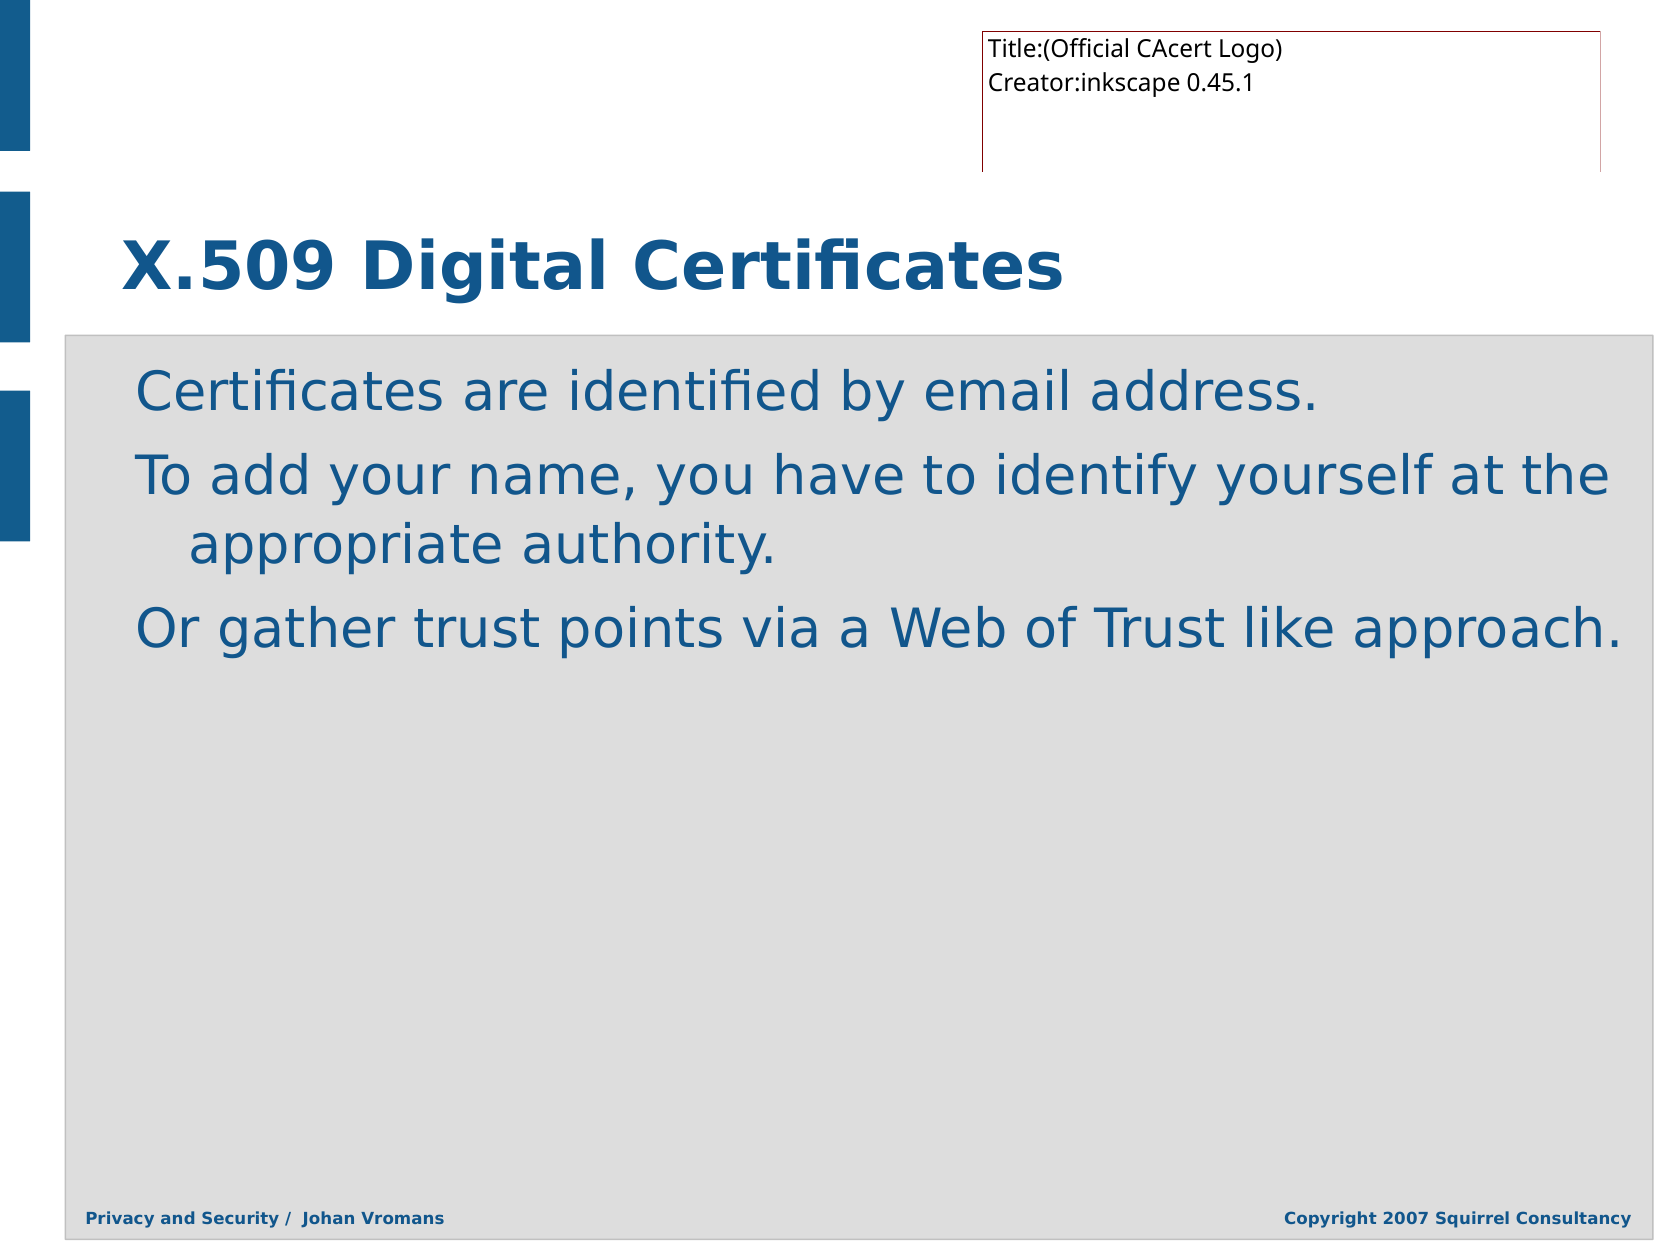

# X.509 Digital Certificates
Certificates are identified by email address.
To add your name, you have to identify yourself at the appropriate authority.
Or gather trust points via a Web of Trust like approach.